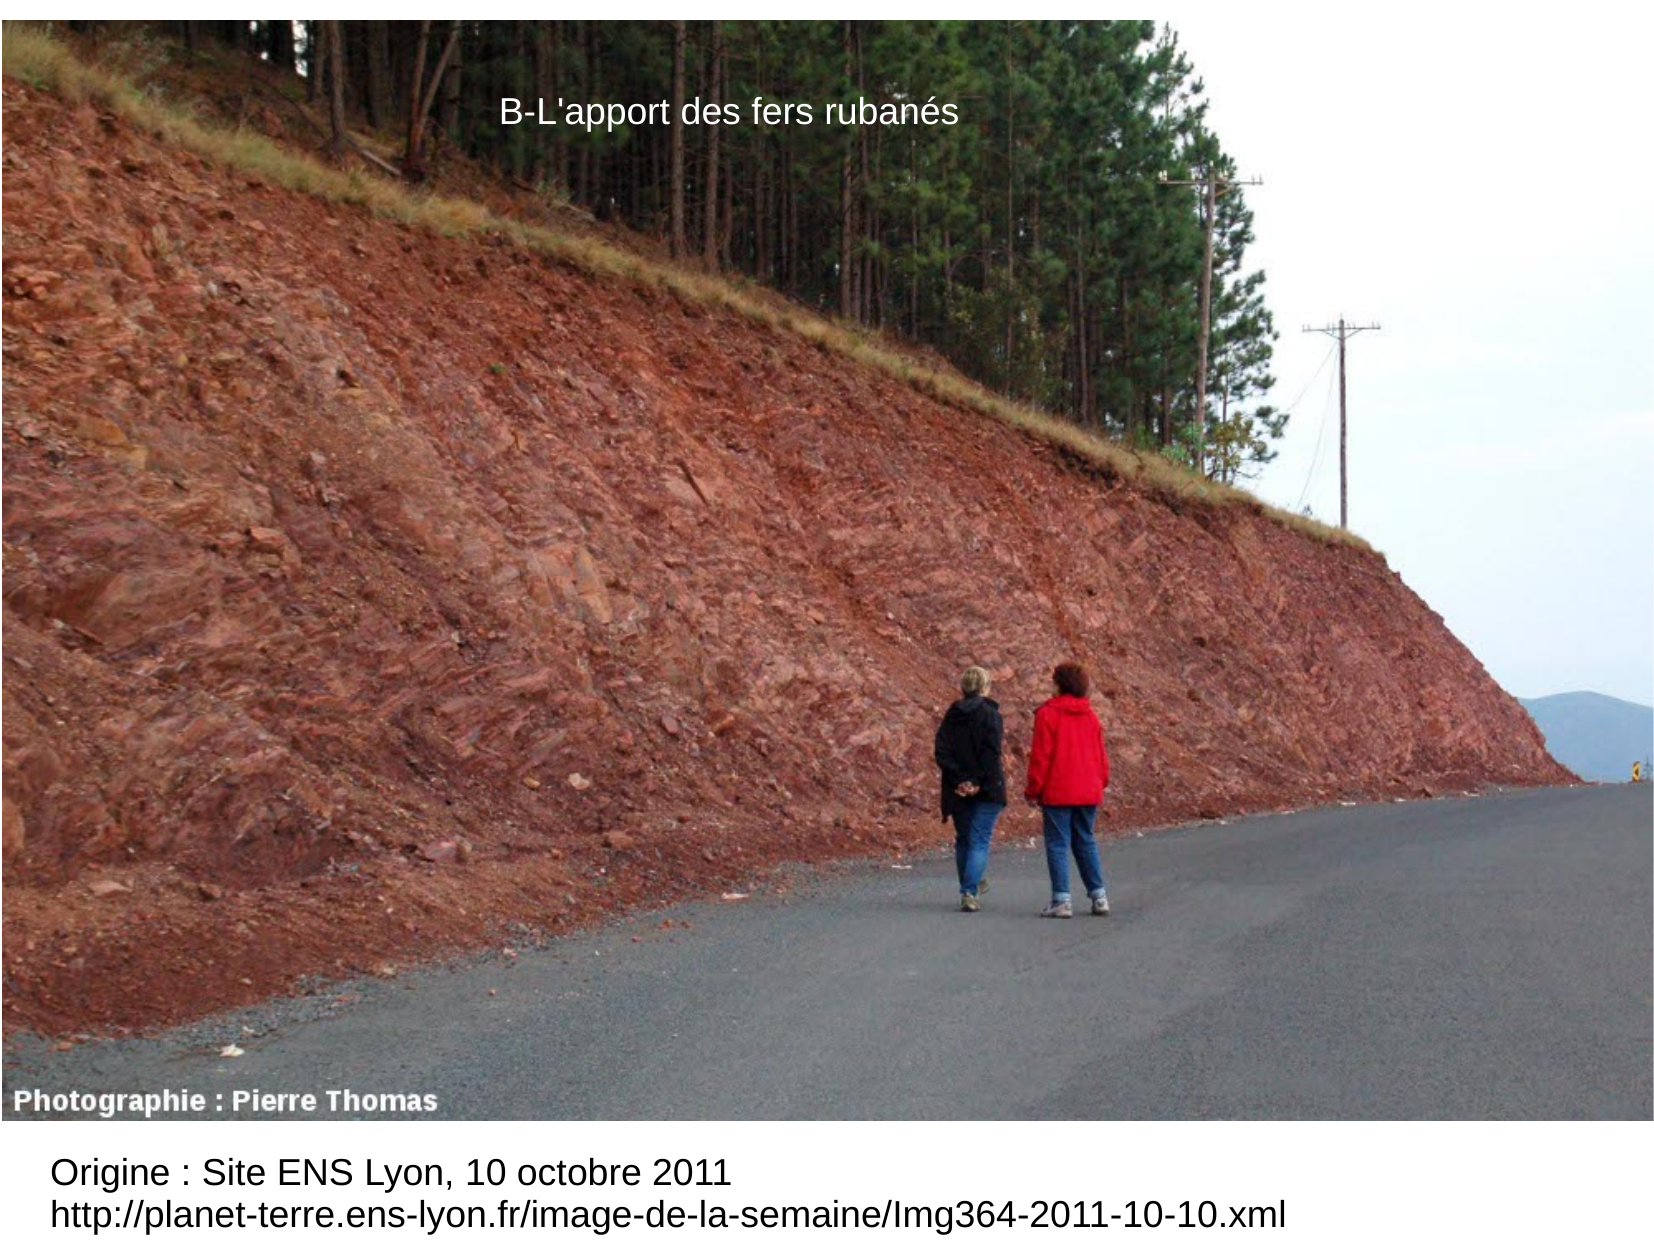

#
B-L'apport des fers rubanés
Origine : Site ENS Lyon, 10 octobre 2011
http://planet-terre.ens-lyon.fr/image-de-la-semaine/Img364-2011-10-10.xml